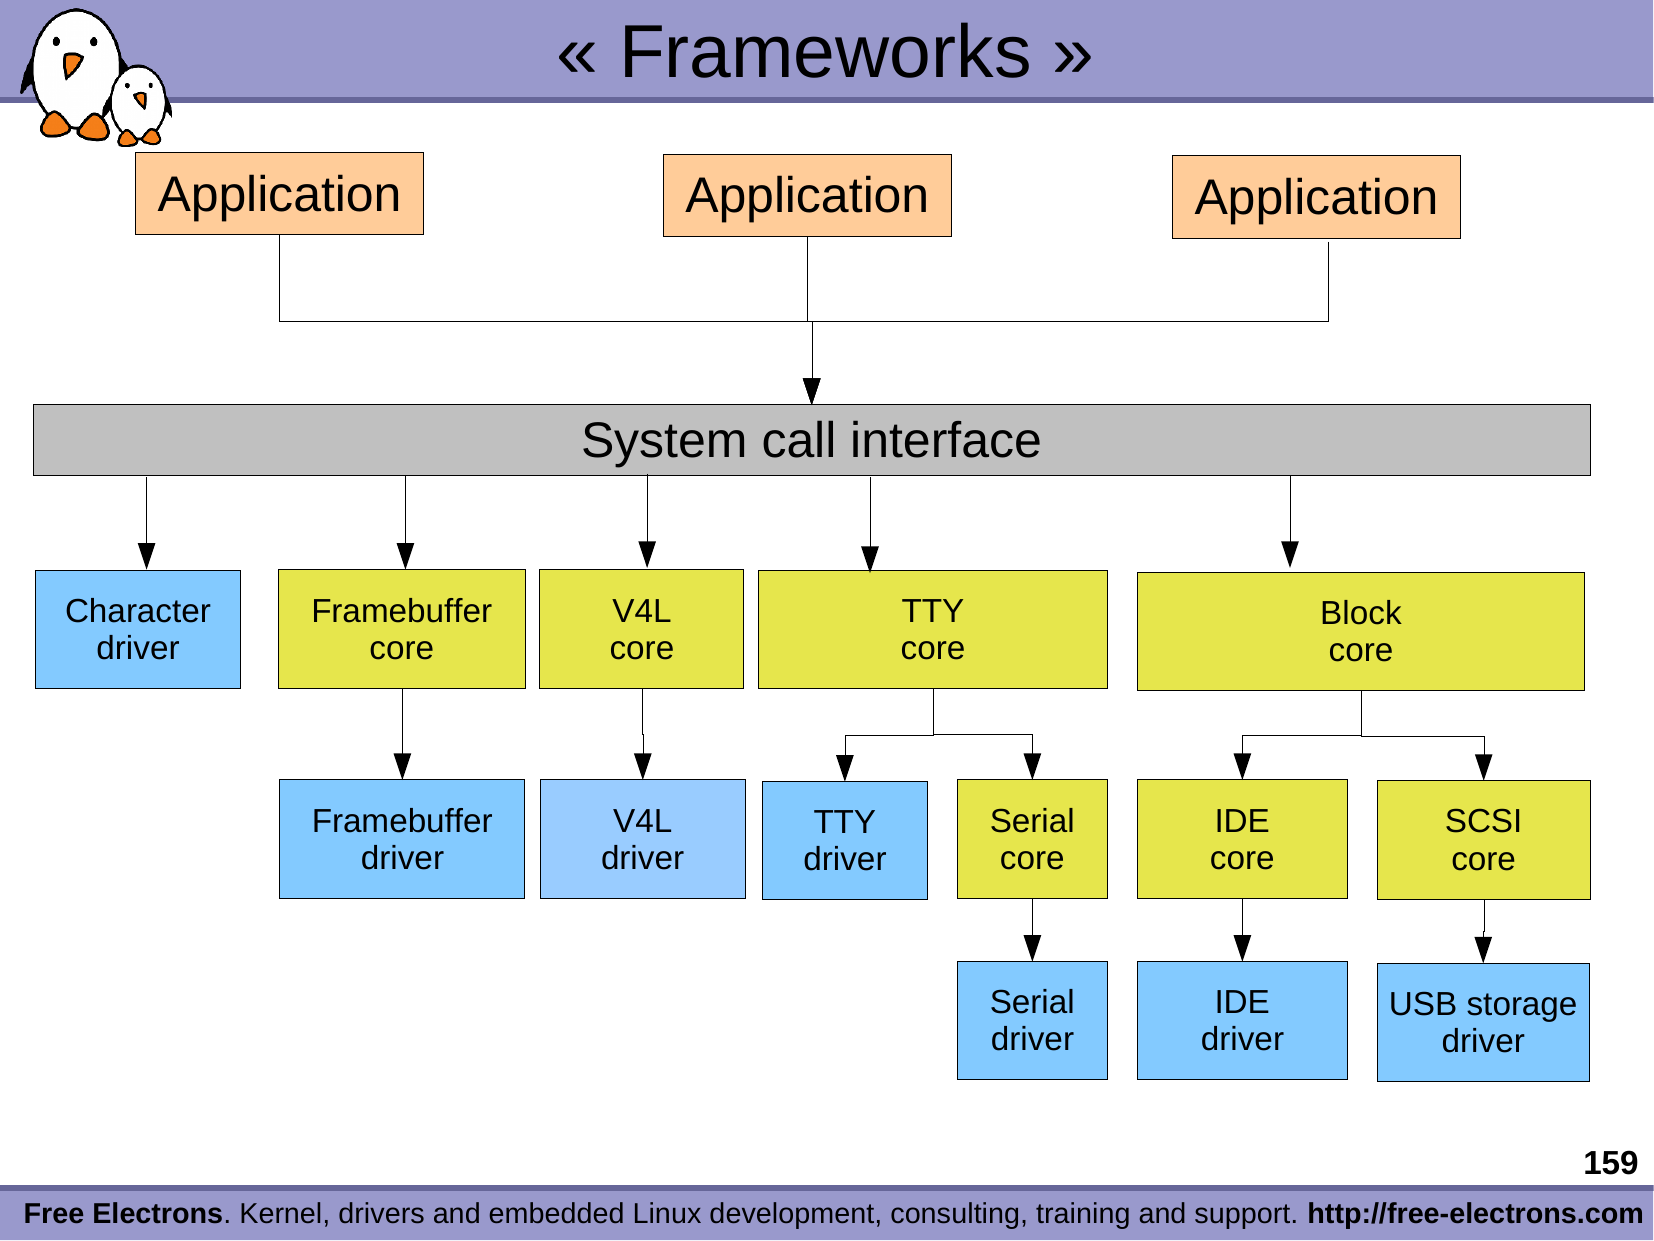

# « Frameworks »
Application
Application
Application
System call interface
Framebuffer
core
V4L
core
Character
driver
TTY
core
Block
core
Framebuffer
driver
V4L
driver
Serial
core
IDE
core
SCSI
core
TTY
driver
Serial
driver
IDE
driver
USB storage
driver